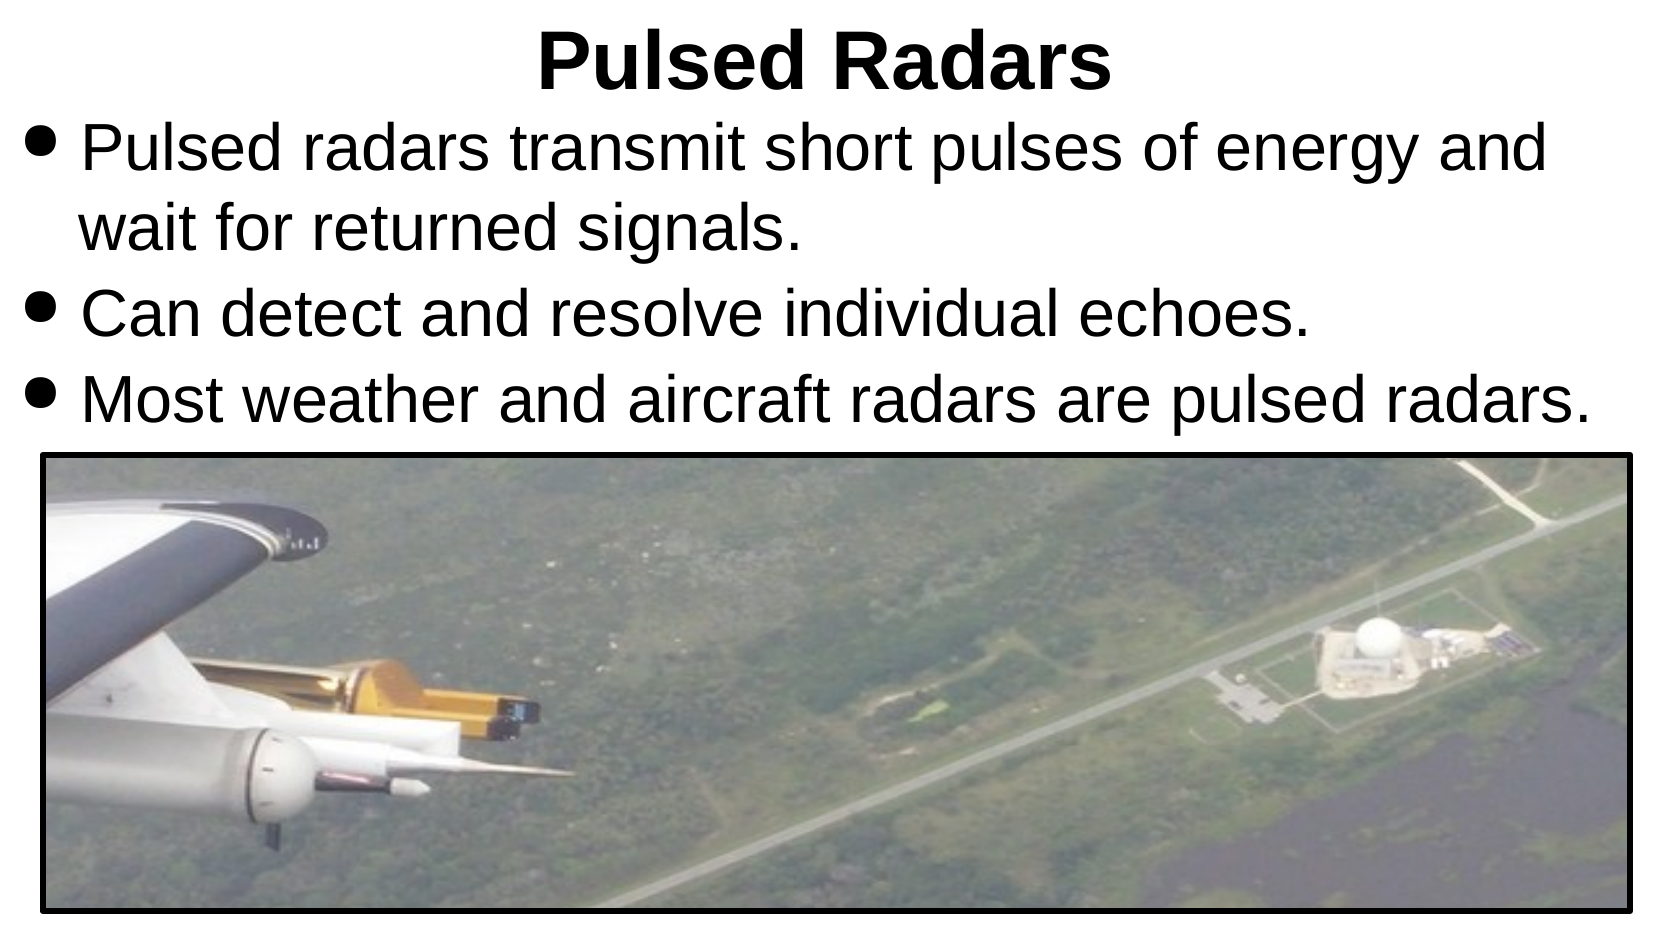

# Pulsed Radars
 Pulsed radars transmit short pulses of energy and wait for returned signals.
 Can detect and resolve individual echoes.
 Most weather and aircraft radars are pulsed radars.